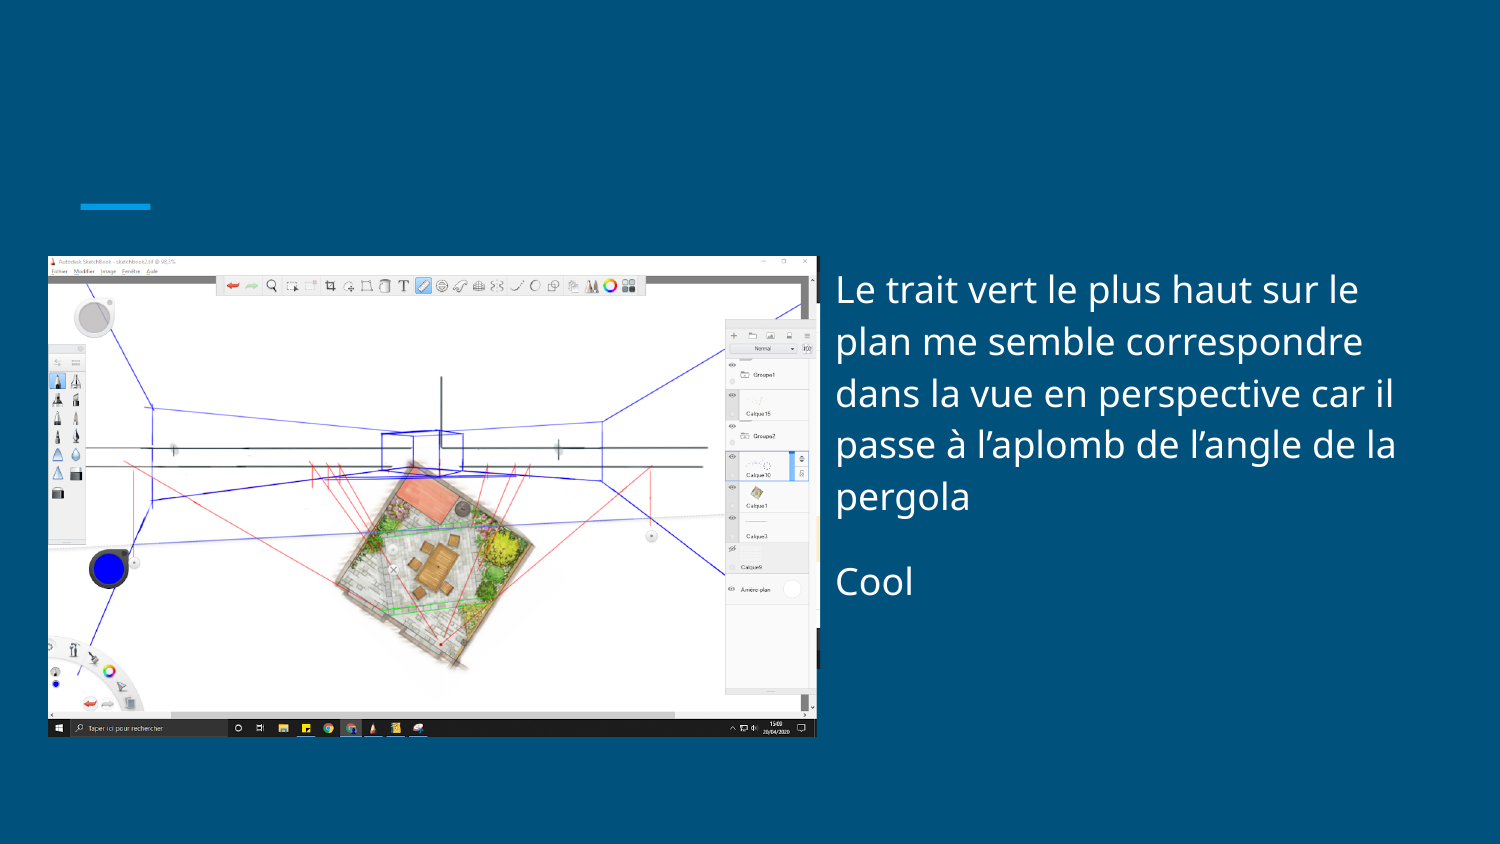

# Le trait vert le plus haut sur le plan me semble correspondre dans la vue en perspective car il passe à l’aplomb de l’angle de la pergola
Cool